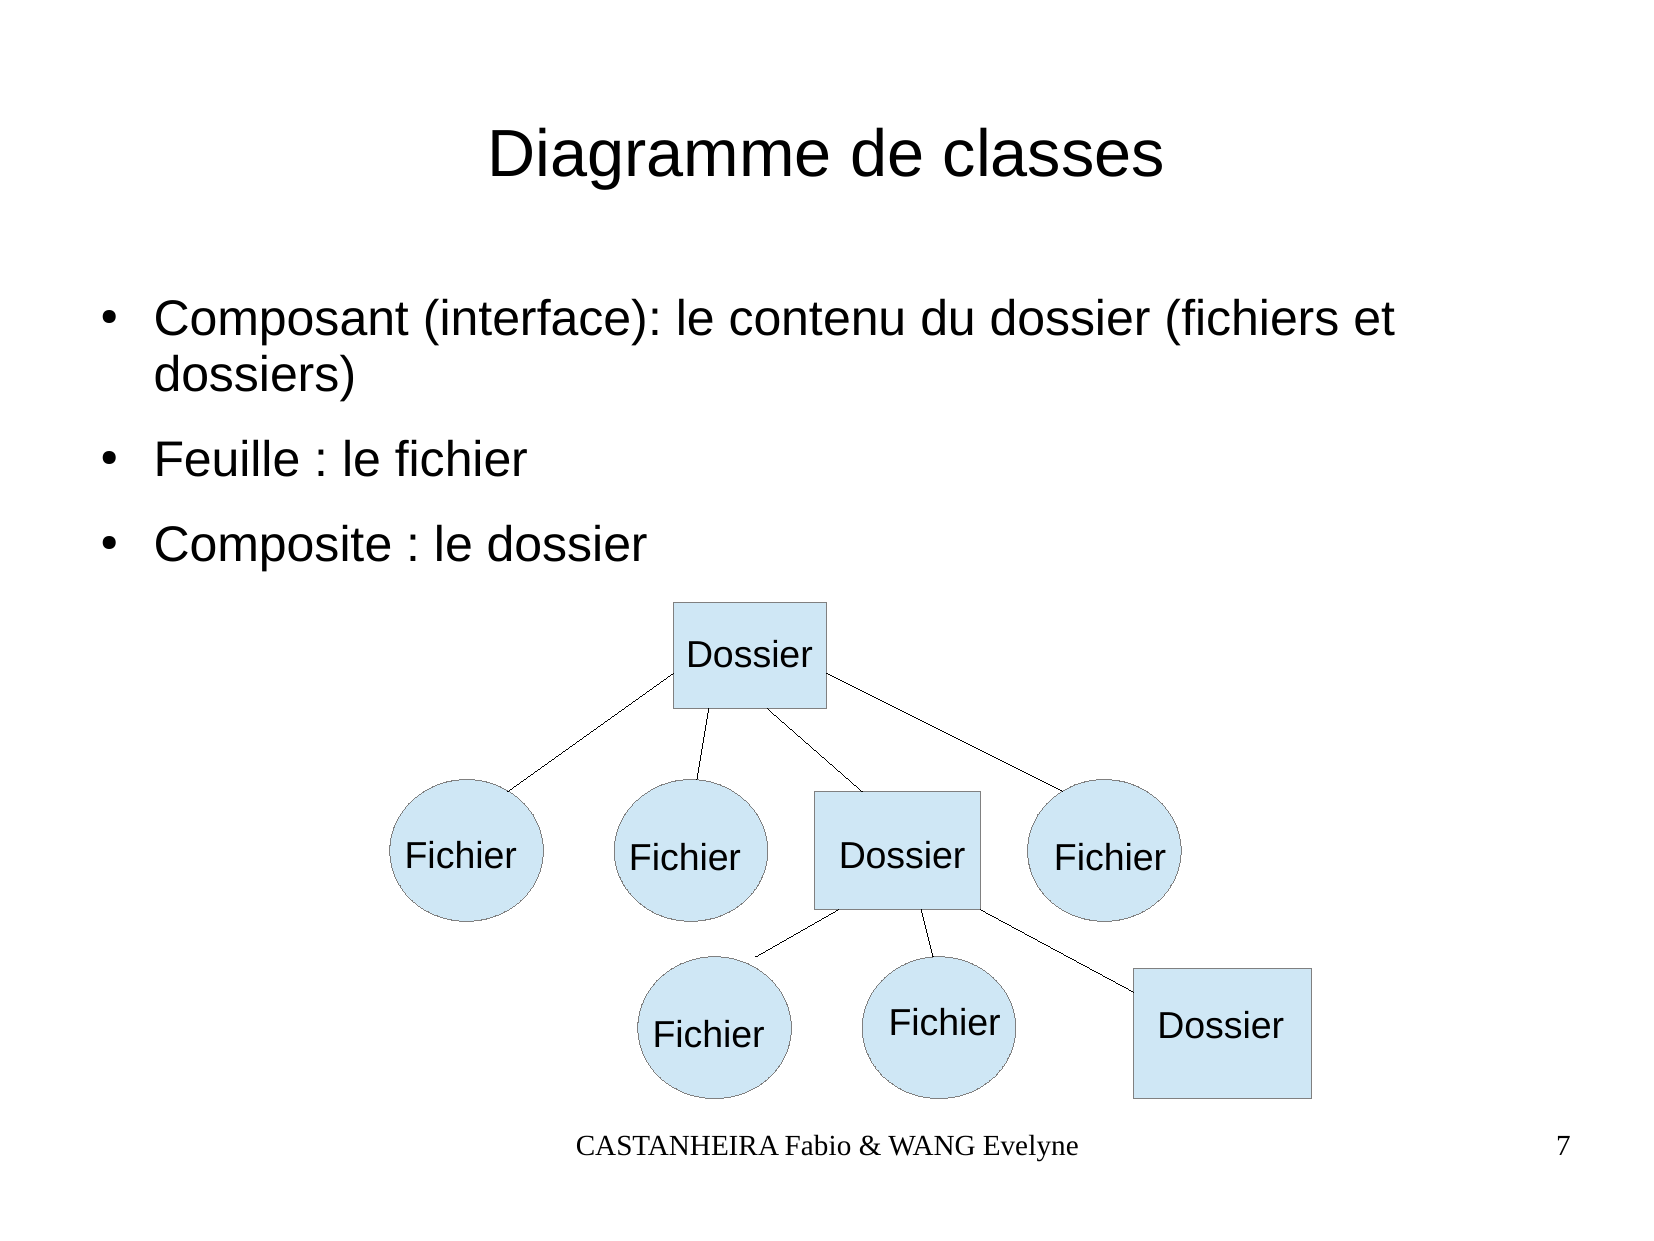

# Diagramme de classes
Composant (interface): le contenu du dossier (fichiers et dossiers)
Feuille : le fichier
Composite : le dossier
Dossier
Fichier
Dossier
Fichier
Fichier
Fichier
Dossier
Fichier
CASTANHEIRA Fabio & WANG Evelyne
7